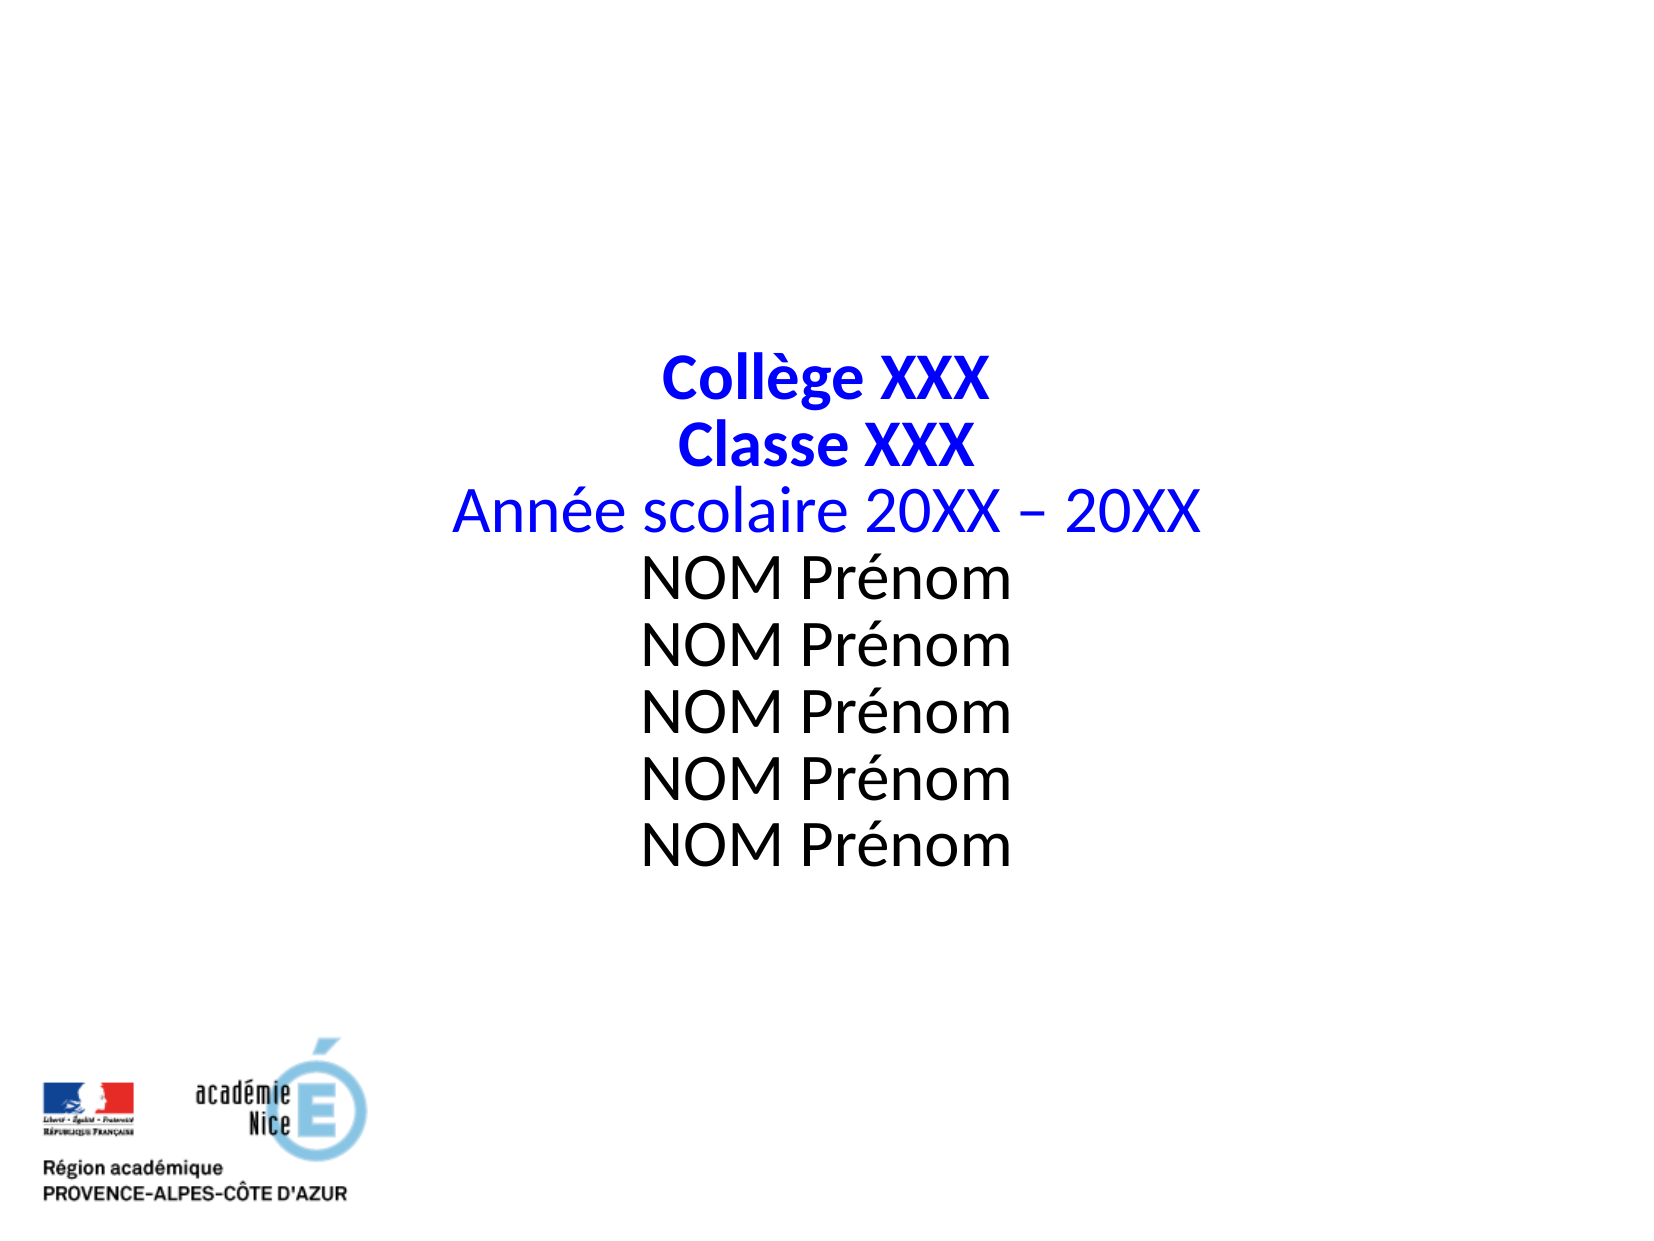

#
Collège XXX
Classe XXX
Année scolaire 20XX – 20XX
NOM Prénom
NOM Prénom
NOM Prénom
NOM Prénom
NOM Prénom